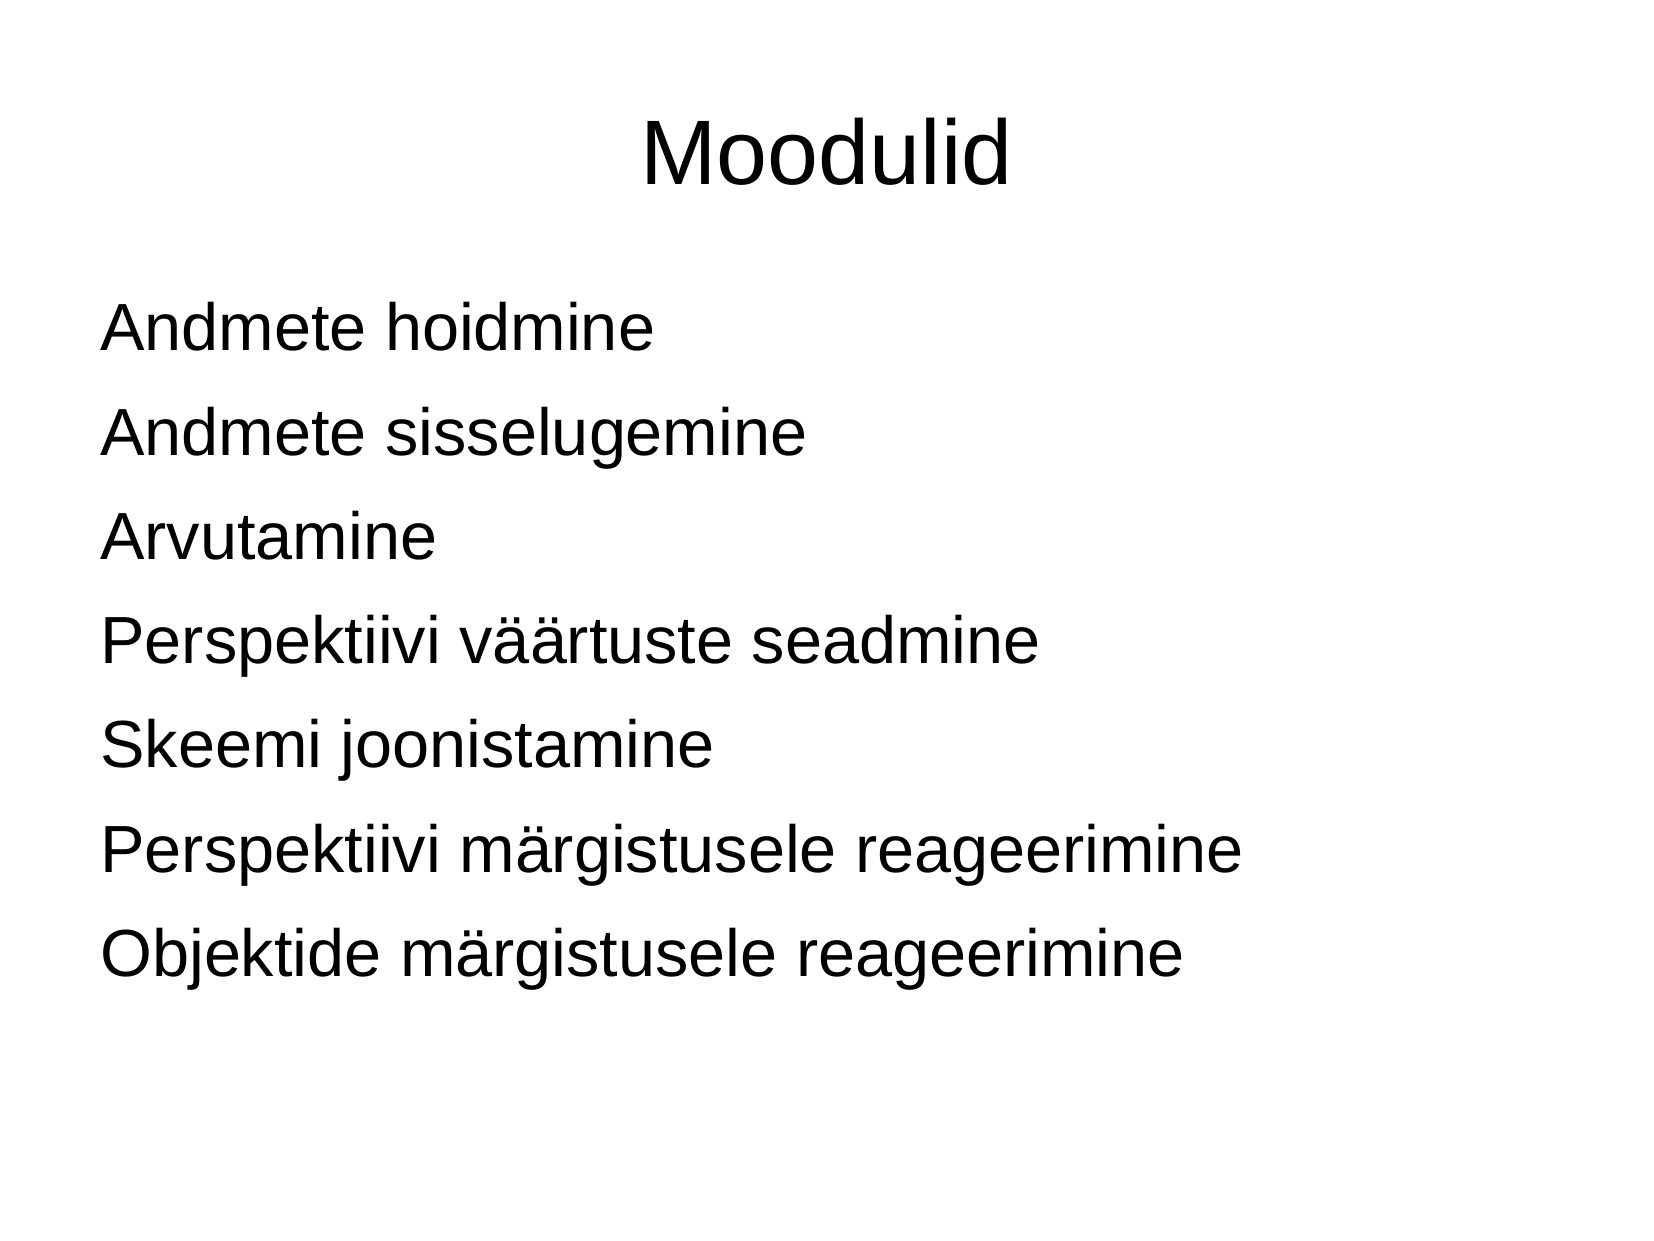

# Moodulid
Andmete hoidmine
Andmete sisselugemine
Arvutamine
Perspektiivi väärtuste seadmine
Skeemi joonistamine
Perspektiivi märgistusele reageerimine
Objektide märgistusele reageerimine